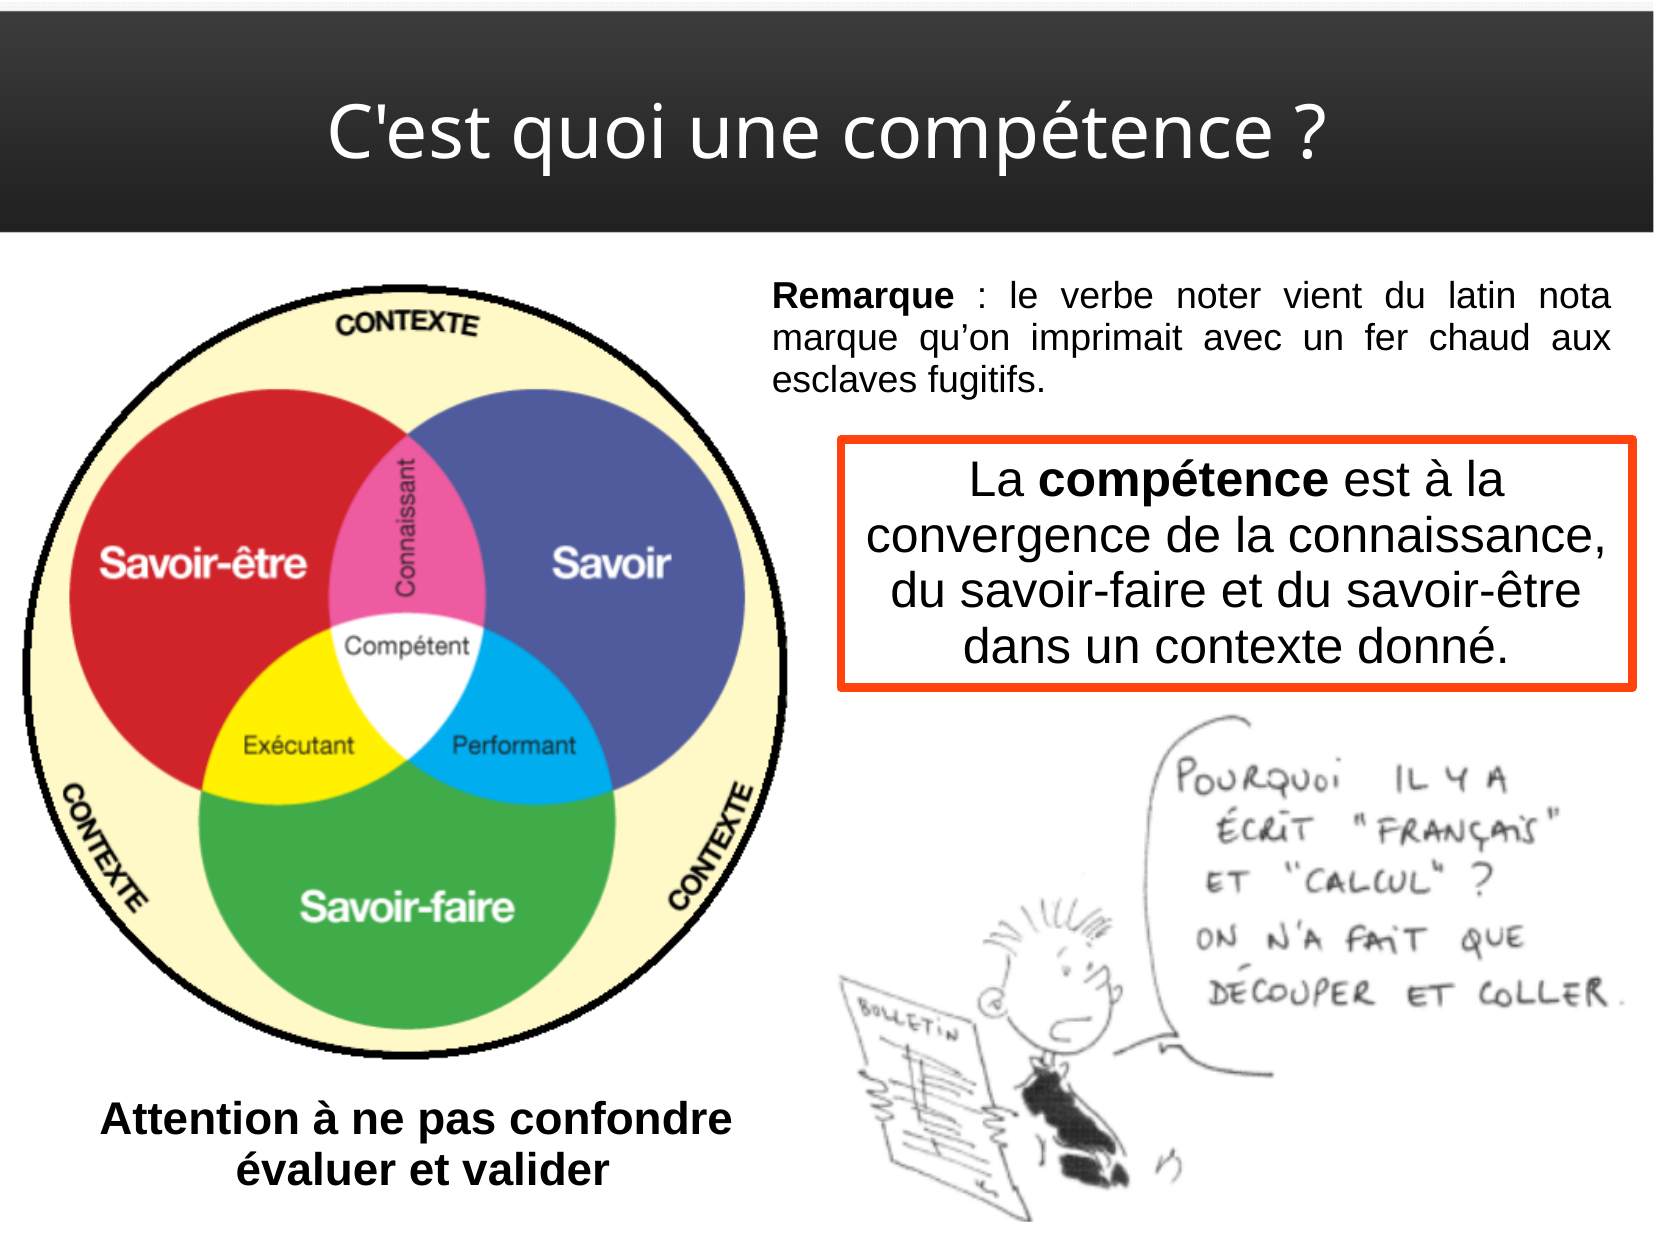

C'est quoi une compétence ?
Remarque : le verbe noter vient du latin nota marque qu’on imprimait avec un fer chaud aux esclaves fugitifs.
La compétence est à la convergence de la connaissance, du savoir-faire et du savoir-être dans un contexte donné.
Attention à ne pas confondre
évaluer et valider